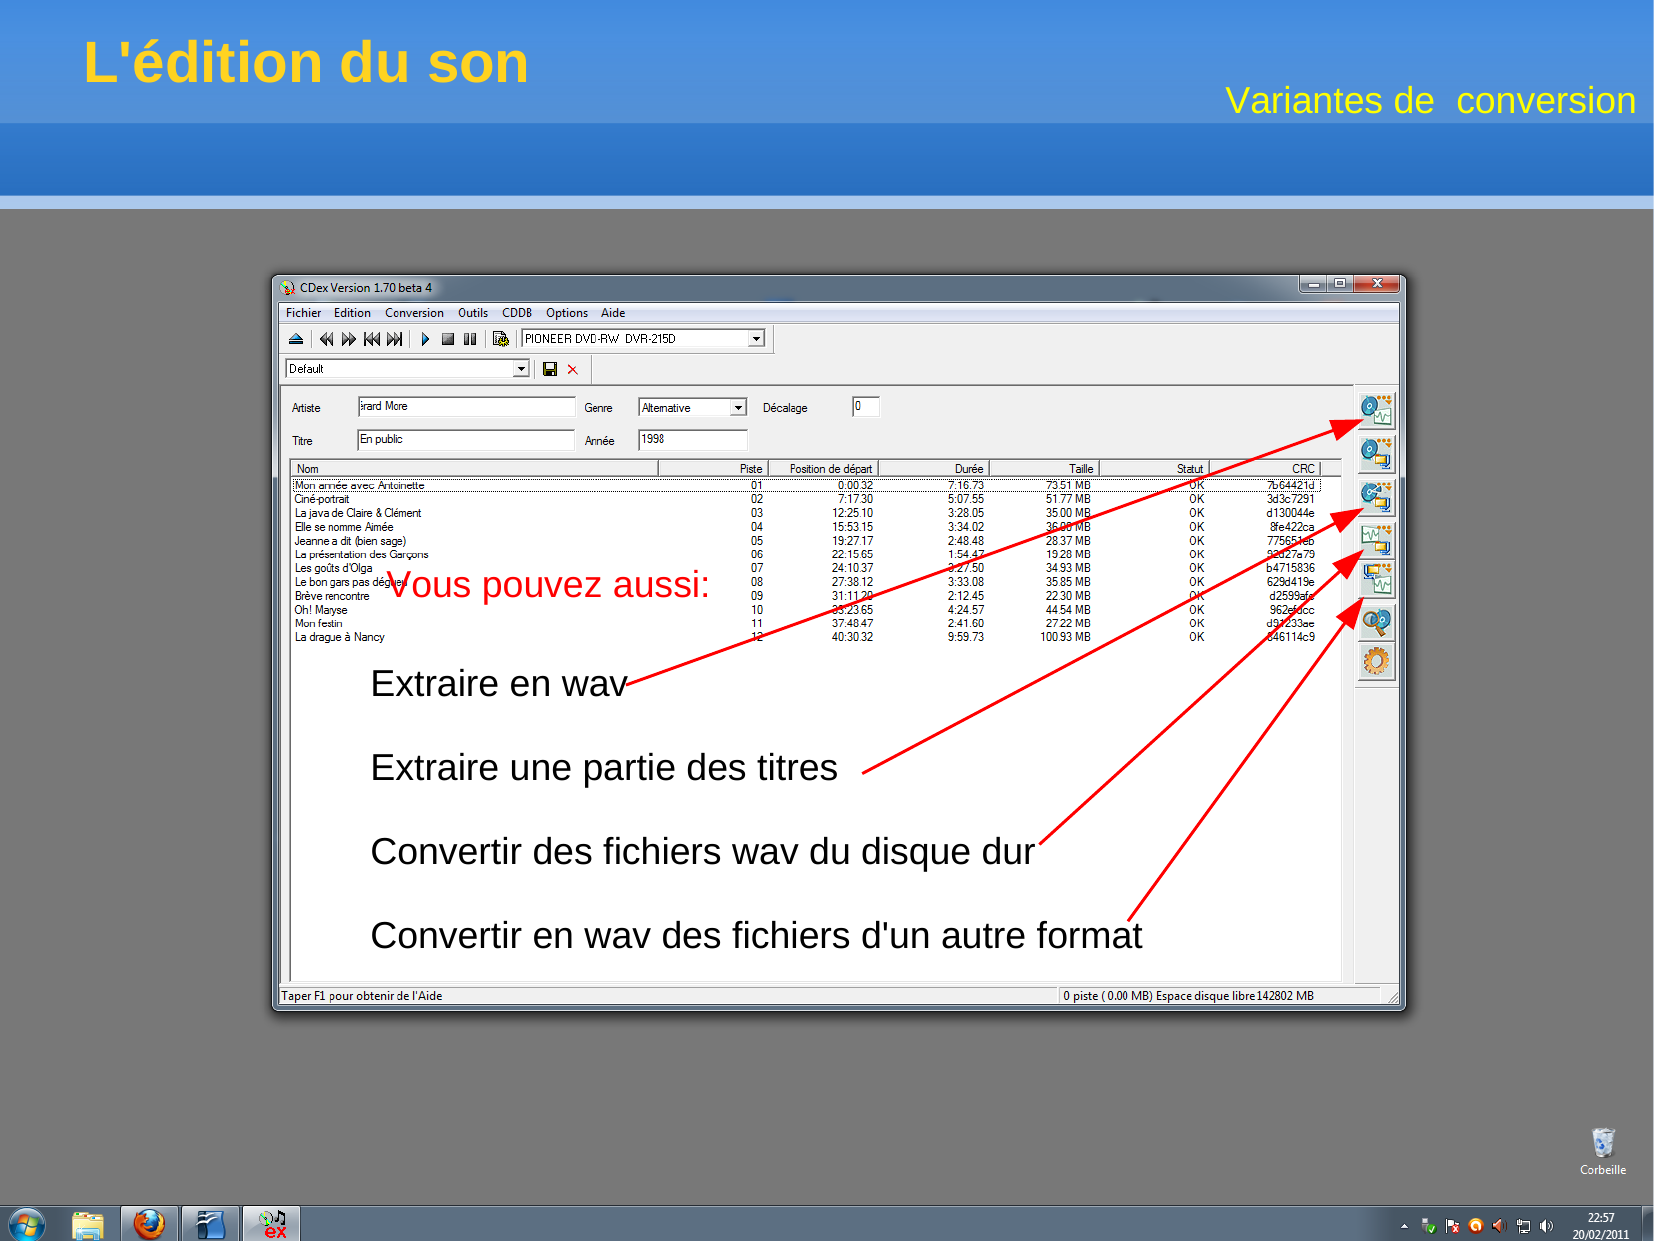

L'édition du son
Variantes de conversion
#
Vous pouvez aussi:
Extraire en wav
Extraire une partie des titres
Convertir des fichiers wav du disque dur
Convertir en wav des fichiers d'un autre format